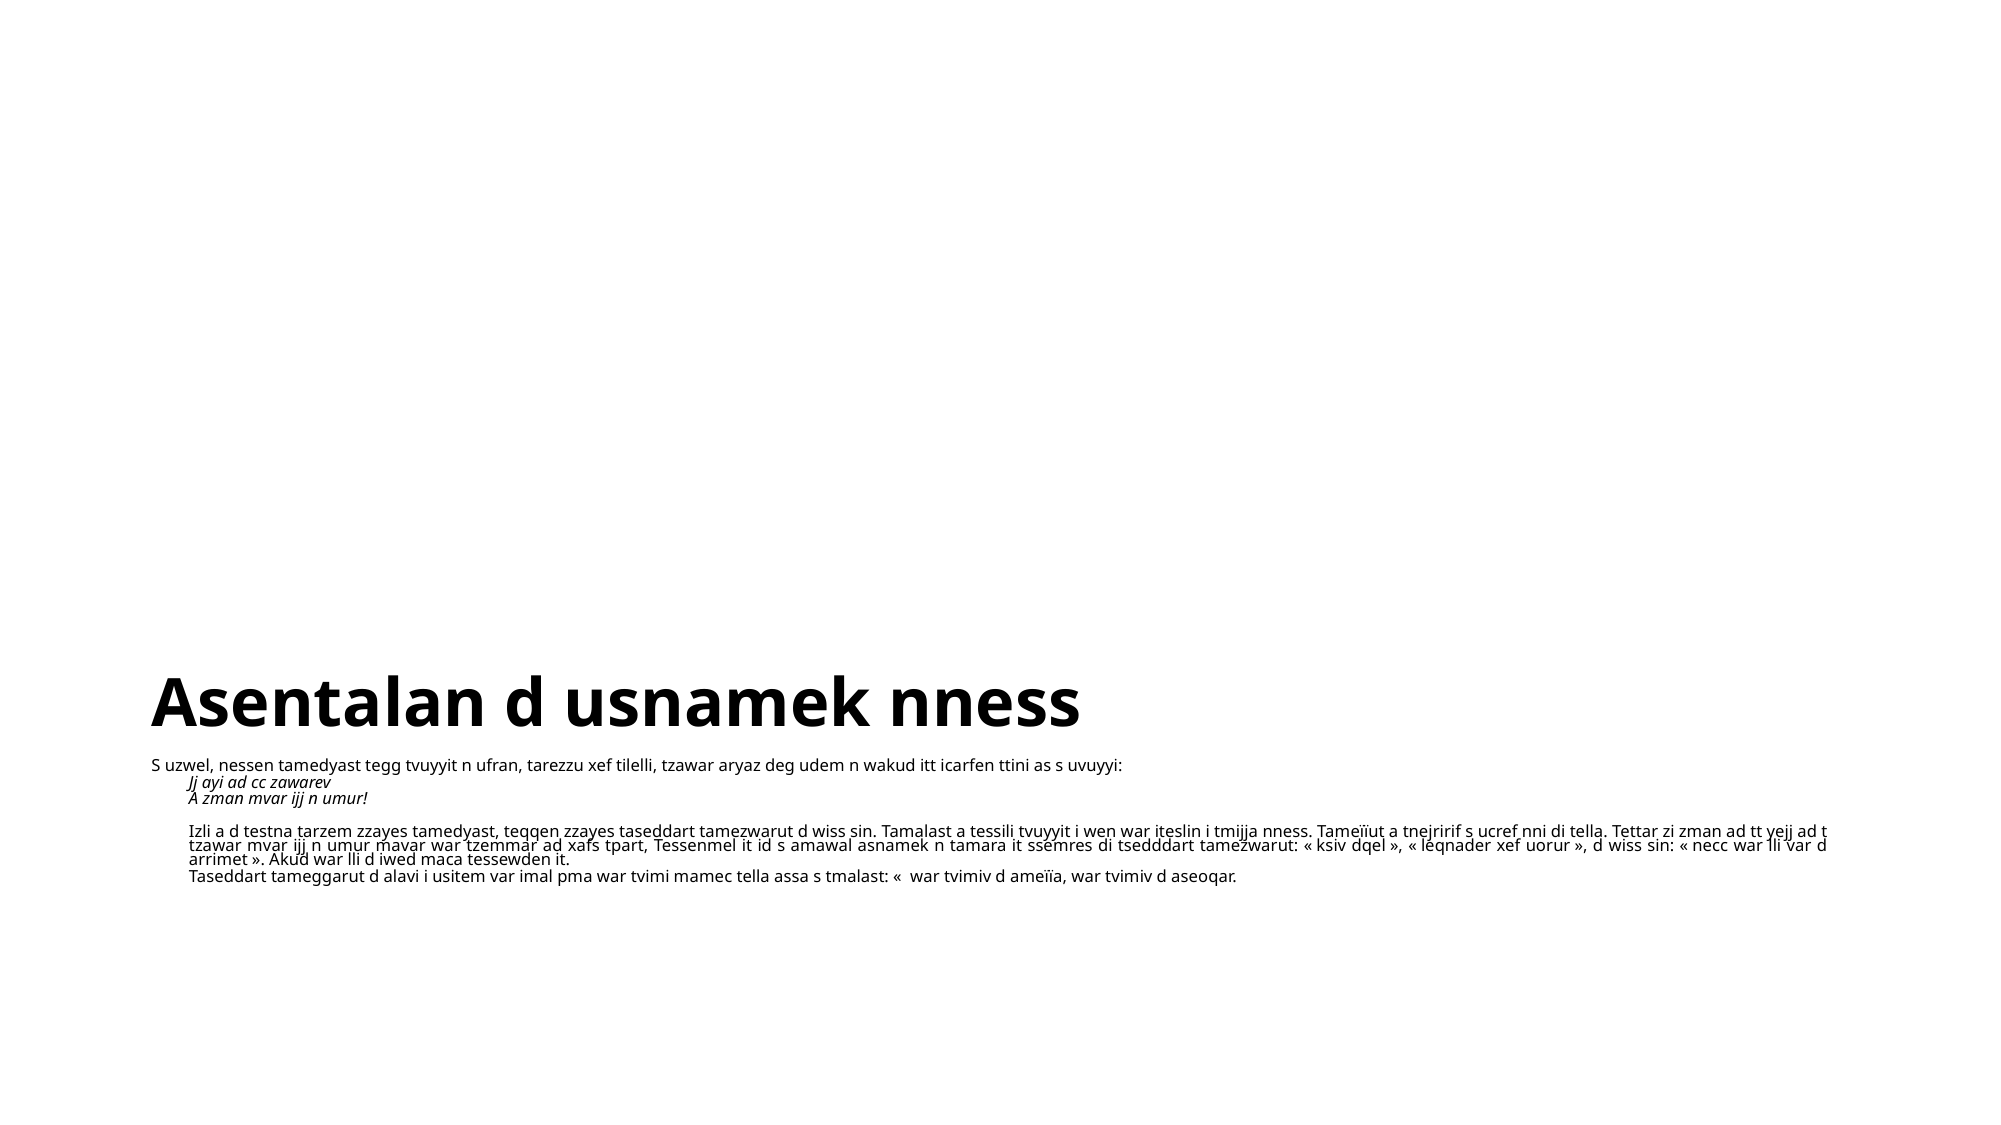

# Asentalan d usnamek nness
S uzwel, nessen tamedyast tegg tvuyyit n ufran, tarezzu xef tilelli, tzawar aryaz deg udem n wakud itt icarfen ttini as s uvuyyi:
Jj ayi ad cc zawarev
A zman mvar ijj n umur!
Izli a d testna tarzem zzayes tamedyast, teqqen zzayes taseddart tamezwarut d wiss sin. Tamalast a tessili tvuyyit i wen war iteslin i tmijja nness. Tameïïut a tnejririf s ucref nni di tella. Tettar zi zman ad tt yejj ad t tzawar mvar ijj n umur mavar war tzemmar ad xafs tpart, Tessenmel it id s amawal asnamek n tamara it ssemres di tsedddart tamezwarut: « ksiv dqel », « leqnader xef uorur », d wiss sin: « necc war lli var d arrimet ». Akud war lli d iwed maca tessewden it.
Taseddart tameggarut d alavi i usitem var imal pma war tvimi mamec tella assa s tmalast: «  war tvimiv d ameïïa, war tvimiv d aseoqar.